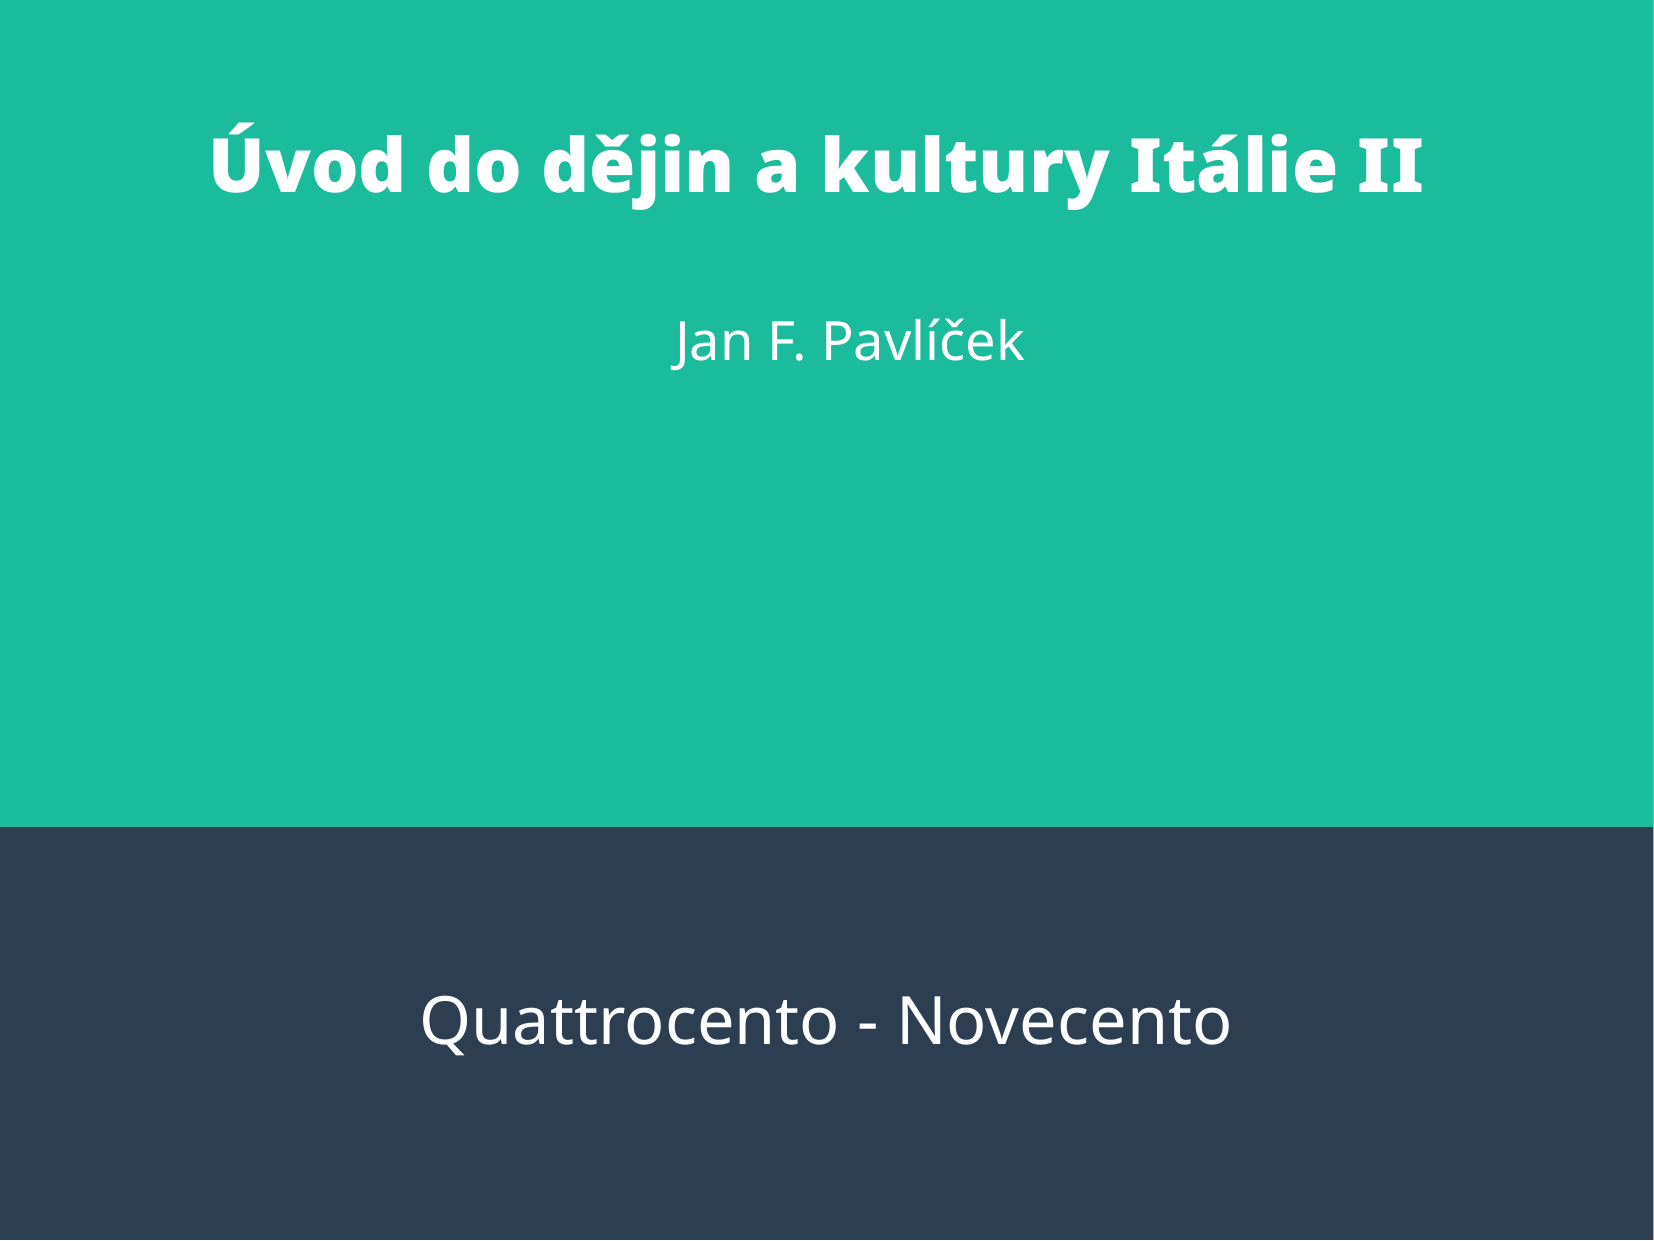

# Úvod do dějin a kultury Itálie II
Jan F. Pavlíček
Quattrocento - Novecento